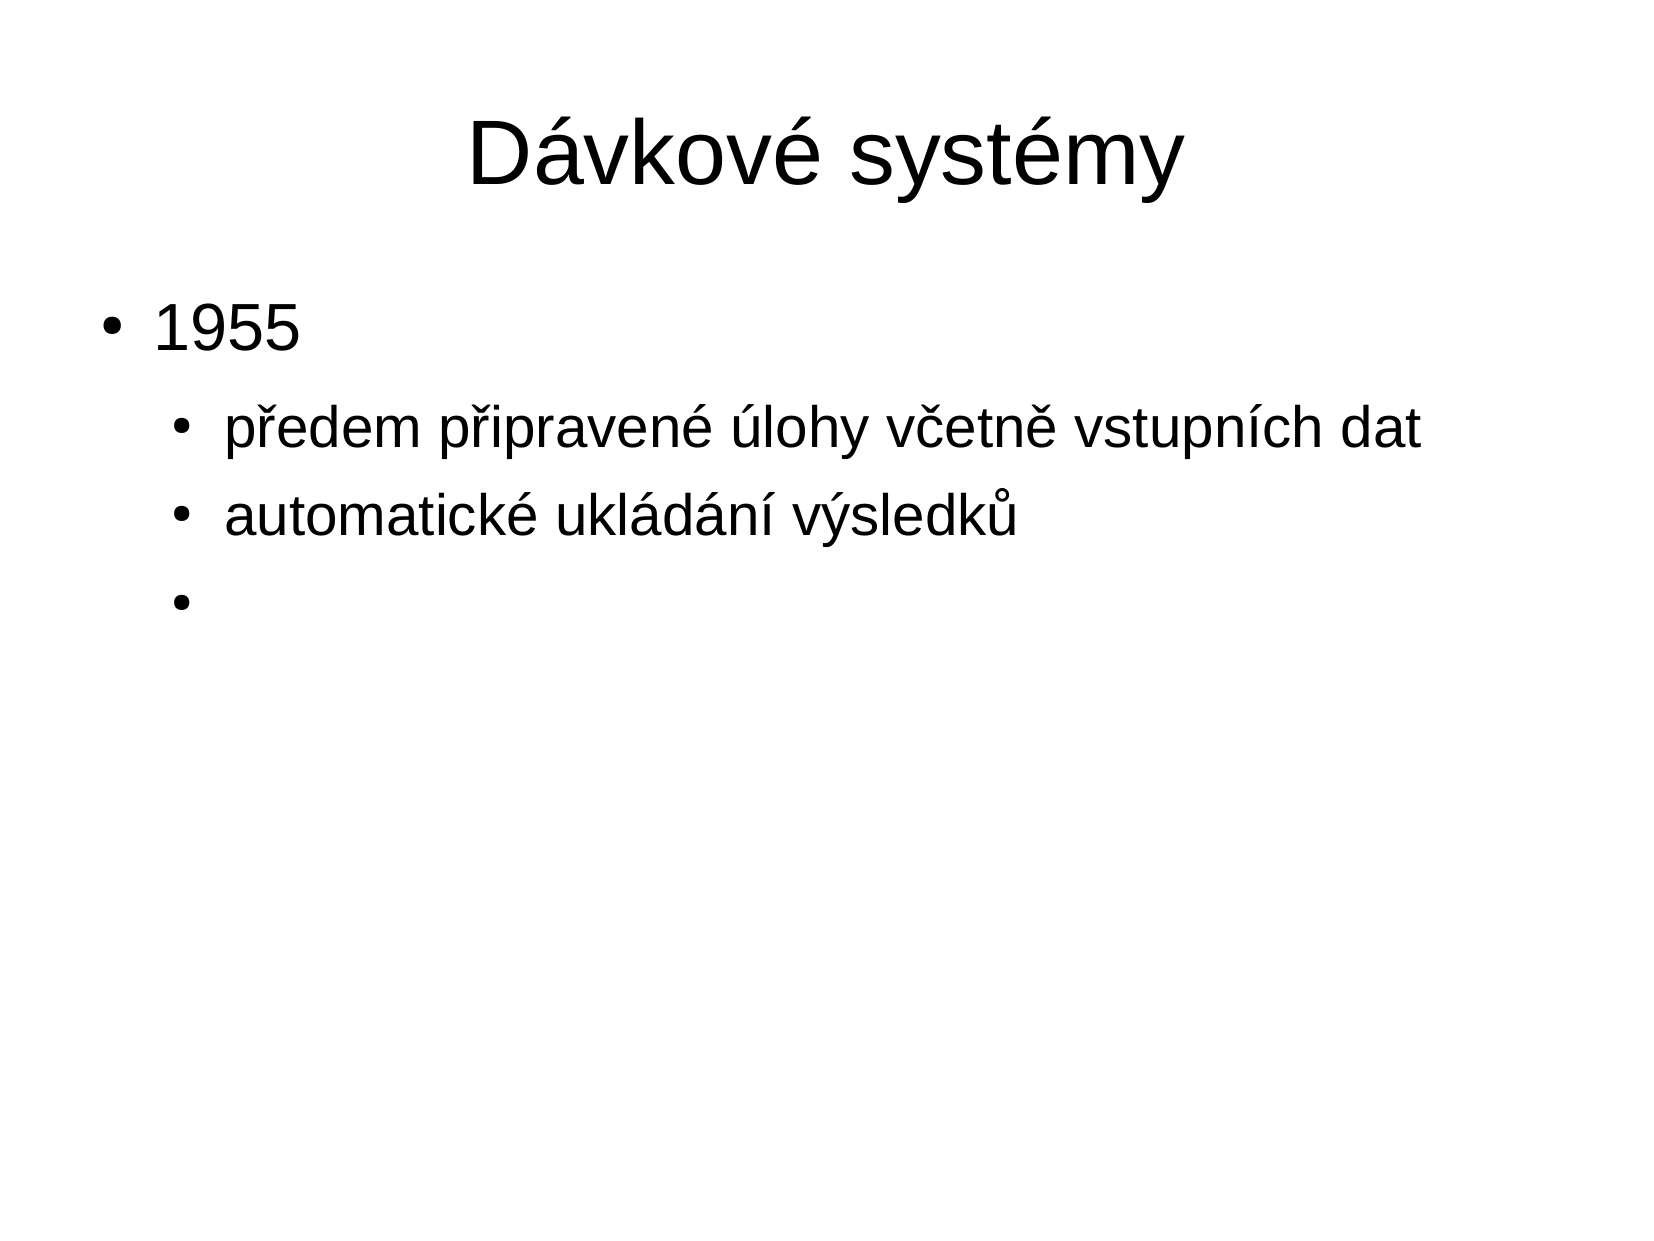

# Dávkové systémy
1955
předem připravené úlohy včetně vstupních dat
automatické ukládání výsledků